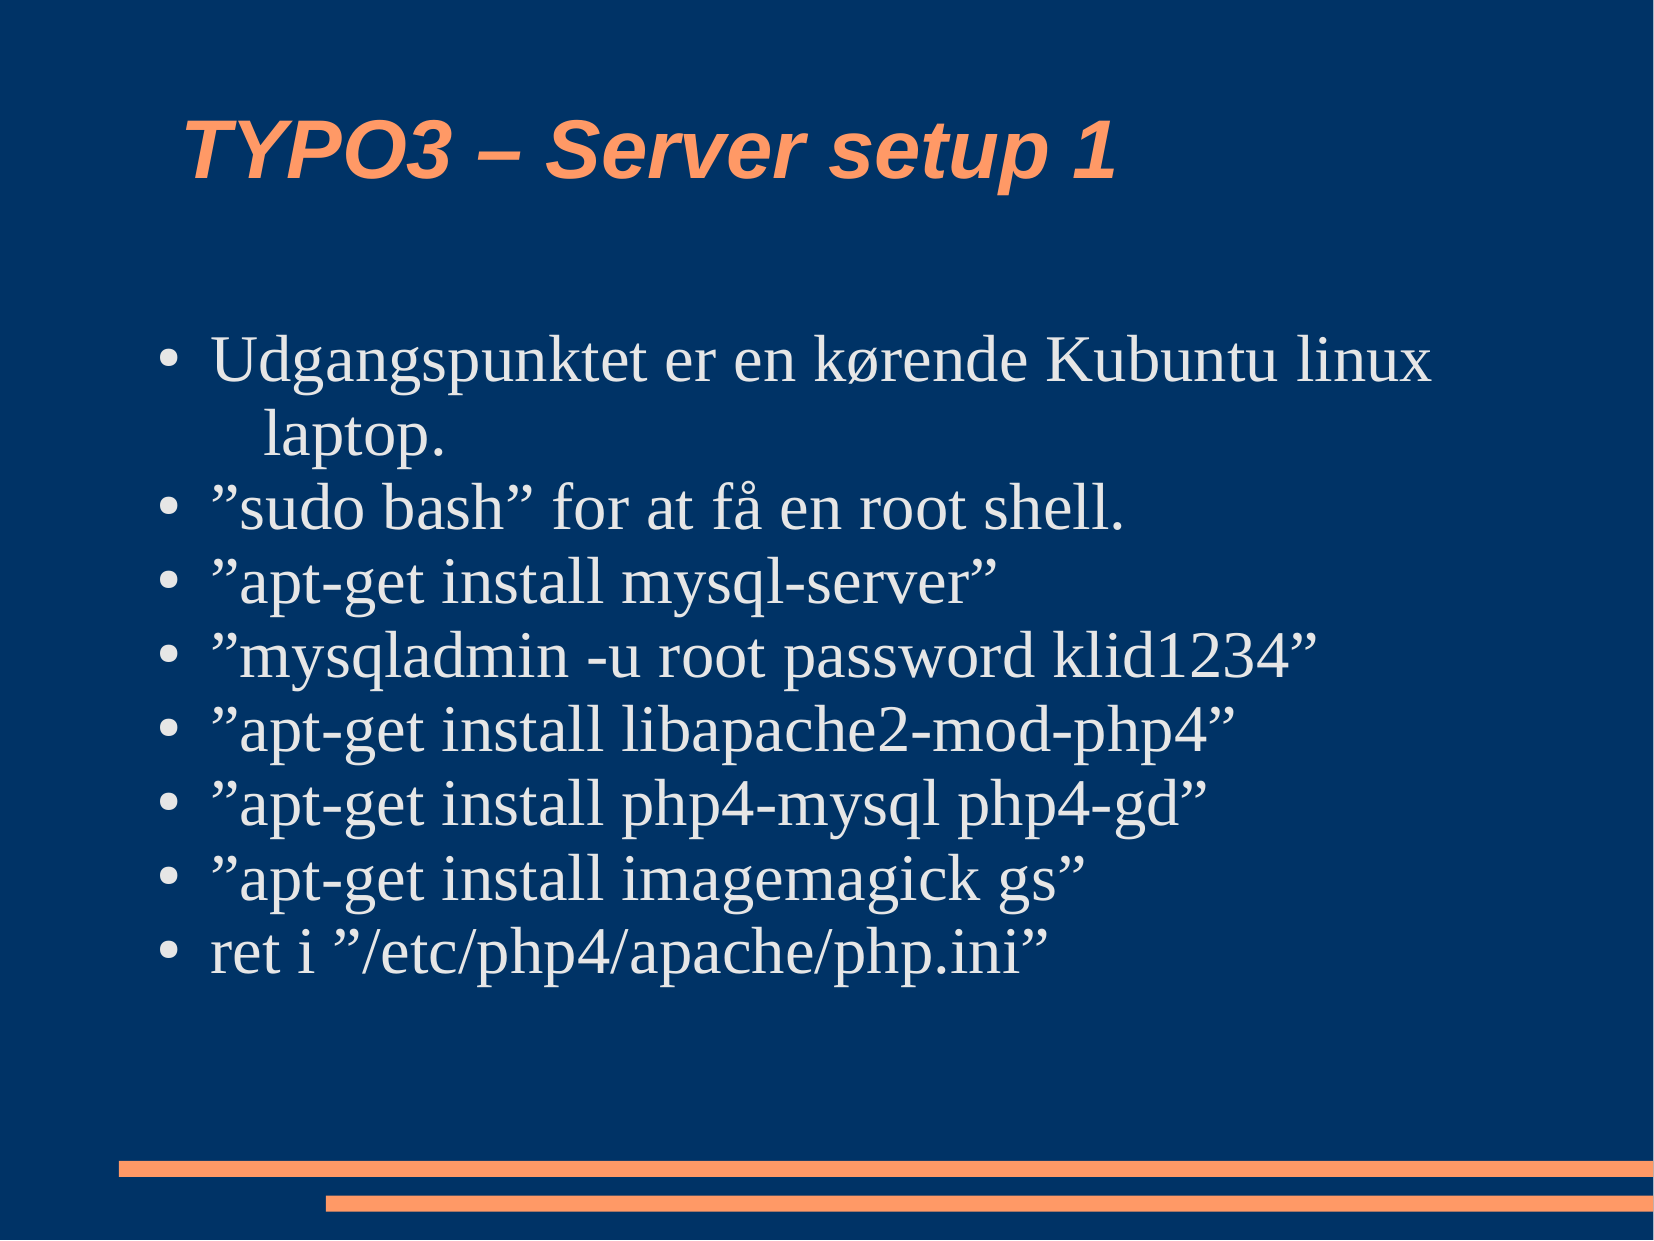

# TYPO3 – Server setup 1
Udgangspunktet er en kørende Kubuntu linux laptop.
”sudo bash” for at få en root shell.
”apt-get install mysql-server”
”mysqladmin -u root password klid1234”
”apt-get install libapache2-mod-php4”
”apt-get install php4-mysql php4-gd”
”apt-get install imagemagick gs”
ret i ”/etc/php4/apache/php.ini”